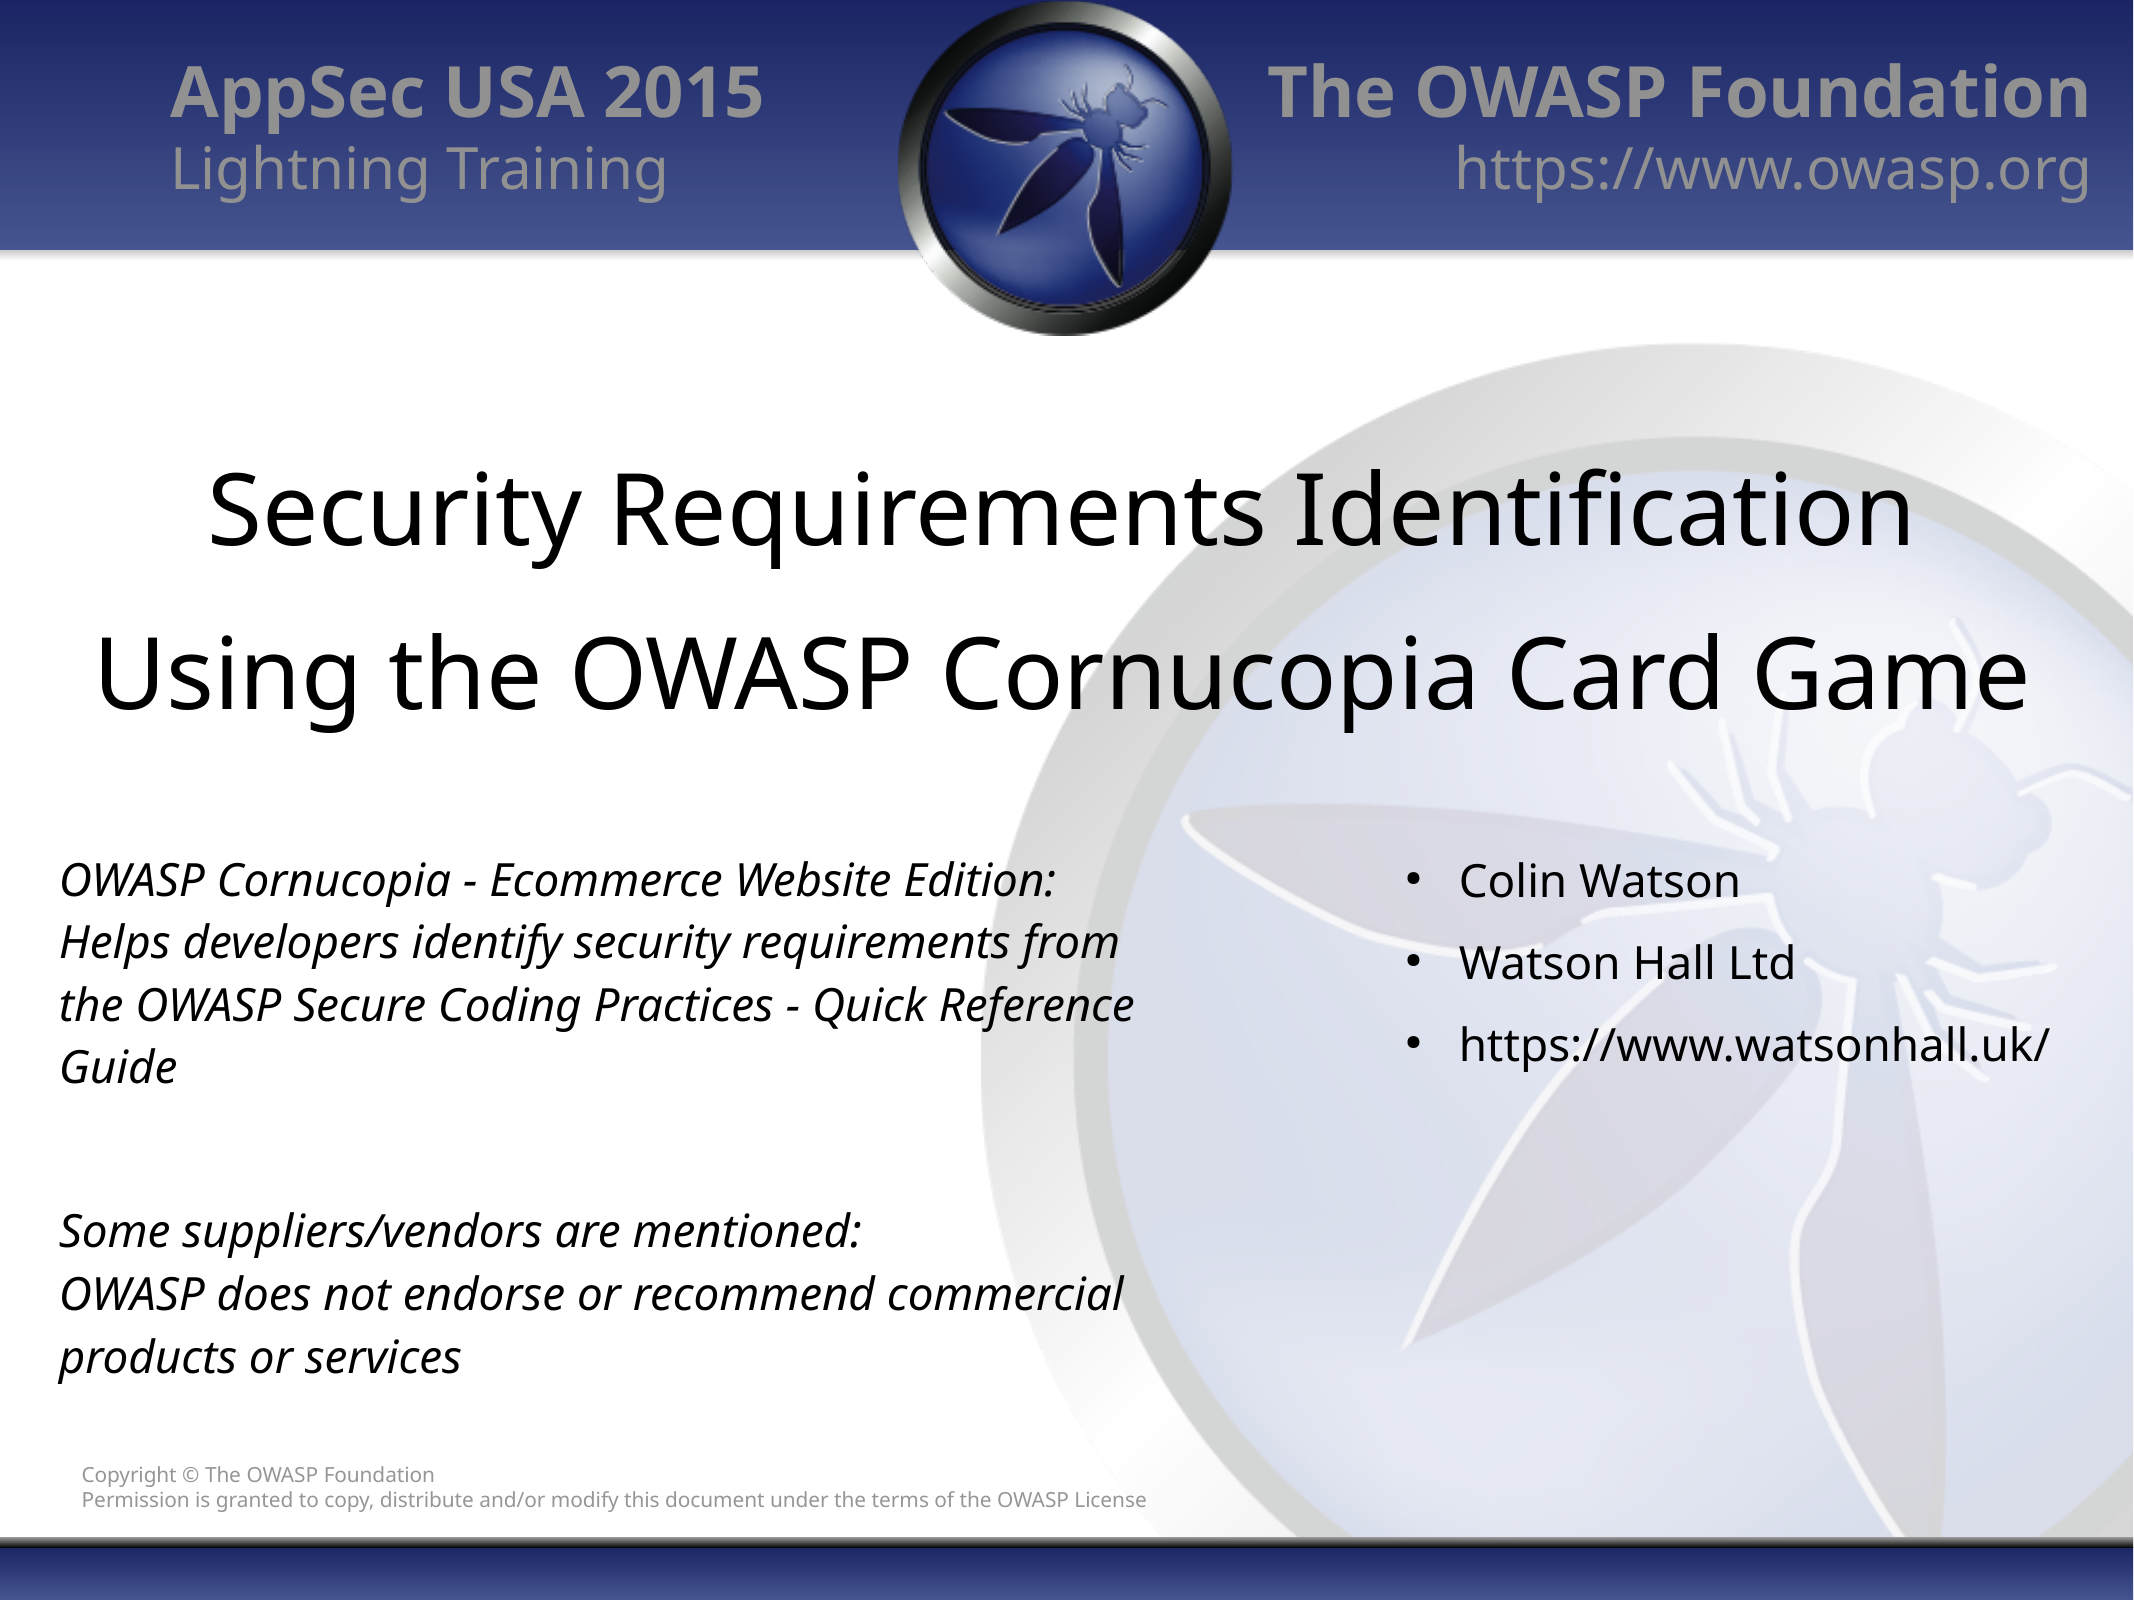

# Security Requirements Identification Using the OWASP Cornucopia Card Game
OWASP Cornucopia - Ecommerce Website Edition:
Helps developers identify security requirements from the OWASP Secure Coding Practices - Quick Reference Guide
Some suppliers/vendors are mentioned:
OWASP does not endorse or recommend commercial products or services
Colin Watson
Watson Hall Ltd
https://www.watsonhall.uk/